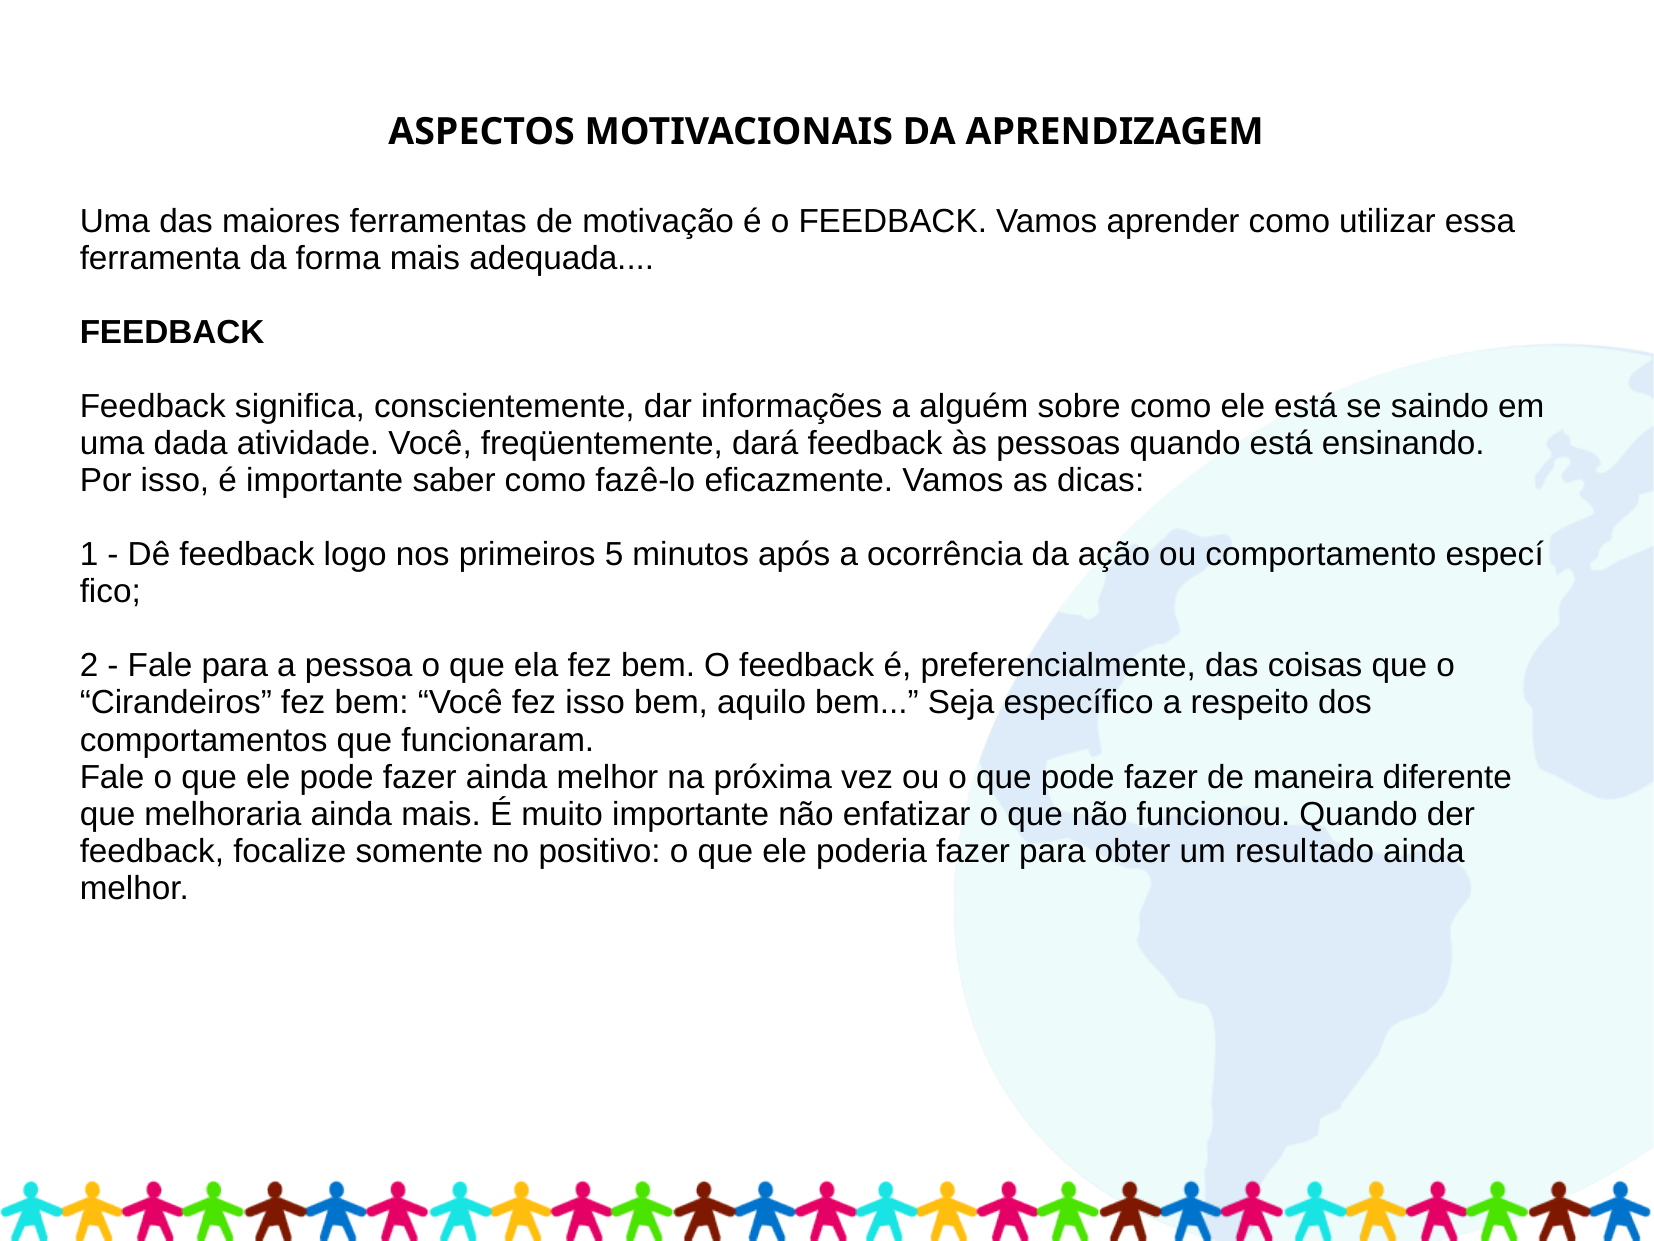

# ASPECTOS MOTIVACIONAIS DA APRENDIZAGEM
Uma das maiores ferramentas de motivação é o FEEDBACK. Vamos aprender como utilizar essa ferramenta da forma mais adequada....
FEEDBACK
Feedback significa, conscientemente, dar informações a alguém sobre como ele está se saindo em uma dada atividade. Você, freqüentemente, dará feedback às pessoas quando está ensinando. Por isso, é importante saber como fazê-lo eficazmente. Vamos as dicas:
1 - Dê feedback logo nos primeiros 5 minutos após a ocorrência da ação ou comportamento especí­fico;
2 - Fale para a pessoa o que ela fez bem. O feedback é, preferencialmente, das coisas que o “Cirandeiros” fez bem: “Você fez isso bem, aquilo bem...” Seja específico a respeito dos comportamentos que funciona­ram.
Fale o que ele pode fazer ainda melhor na próxima vez ou o que pode fazer de maneira diferente que melhoraria ainda mais. É muito importante não enfatizar o que não funcionou. Quando der feedback, focalize somente no positivo: o que ele poderia fazer para obter um resul­tado ainda melhor.